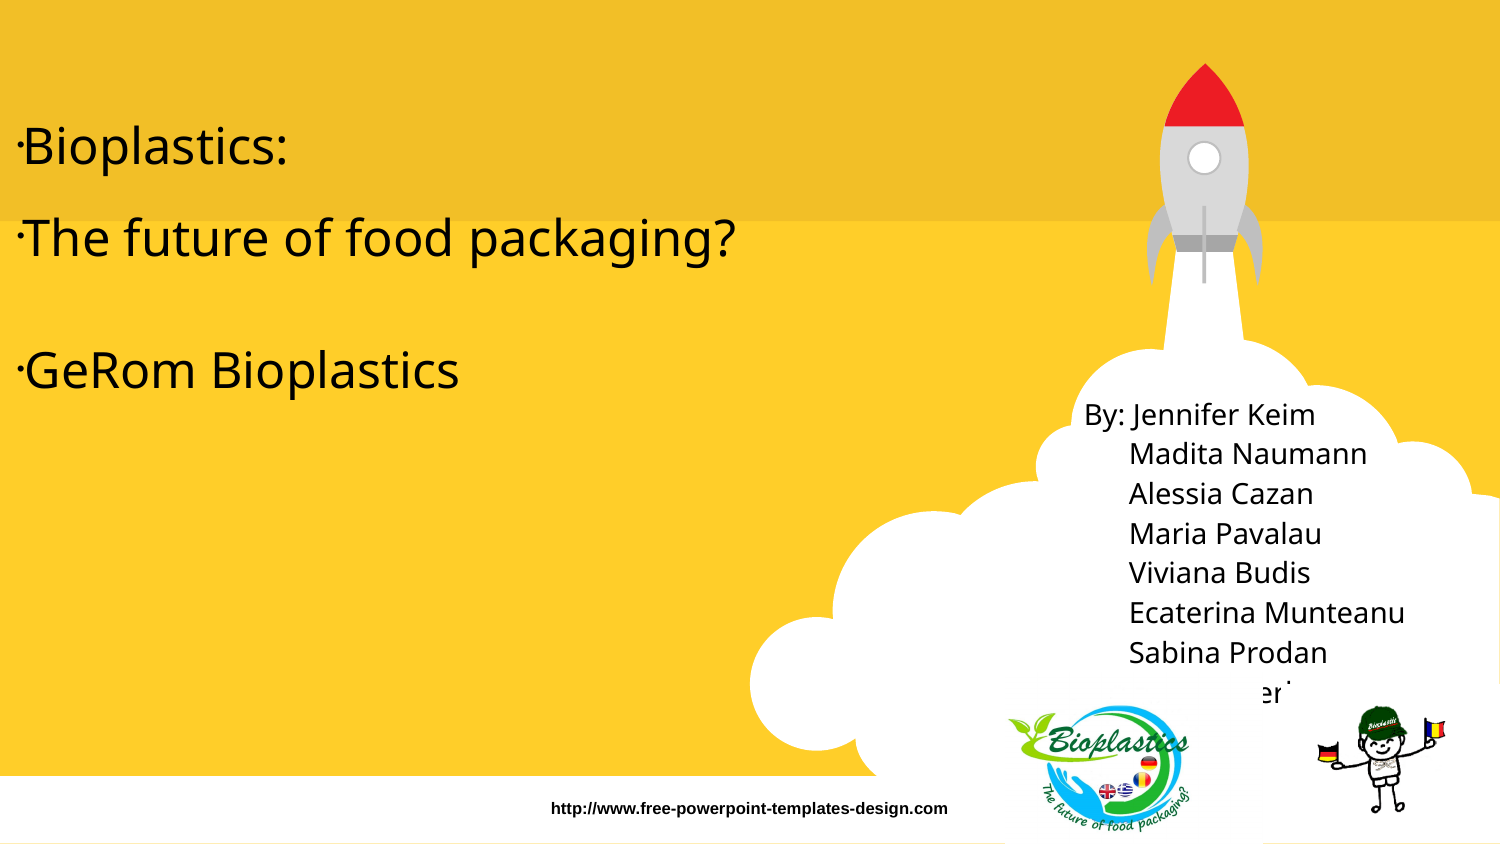

# Bioplastics:
The future of food packaging?
GeRom Bioplastics
By: Jennifer Keim
 Madita Naumann
 Alessia Cazan
 Maria Pavalau
 Viviana Budis
 Ecaterina Munteanu
 Sabina Prodan
 Lea Ruggerberg
http://www.free-powerpoint-templates-design.com